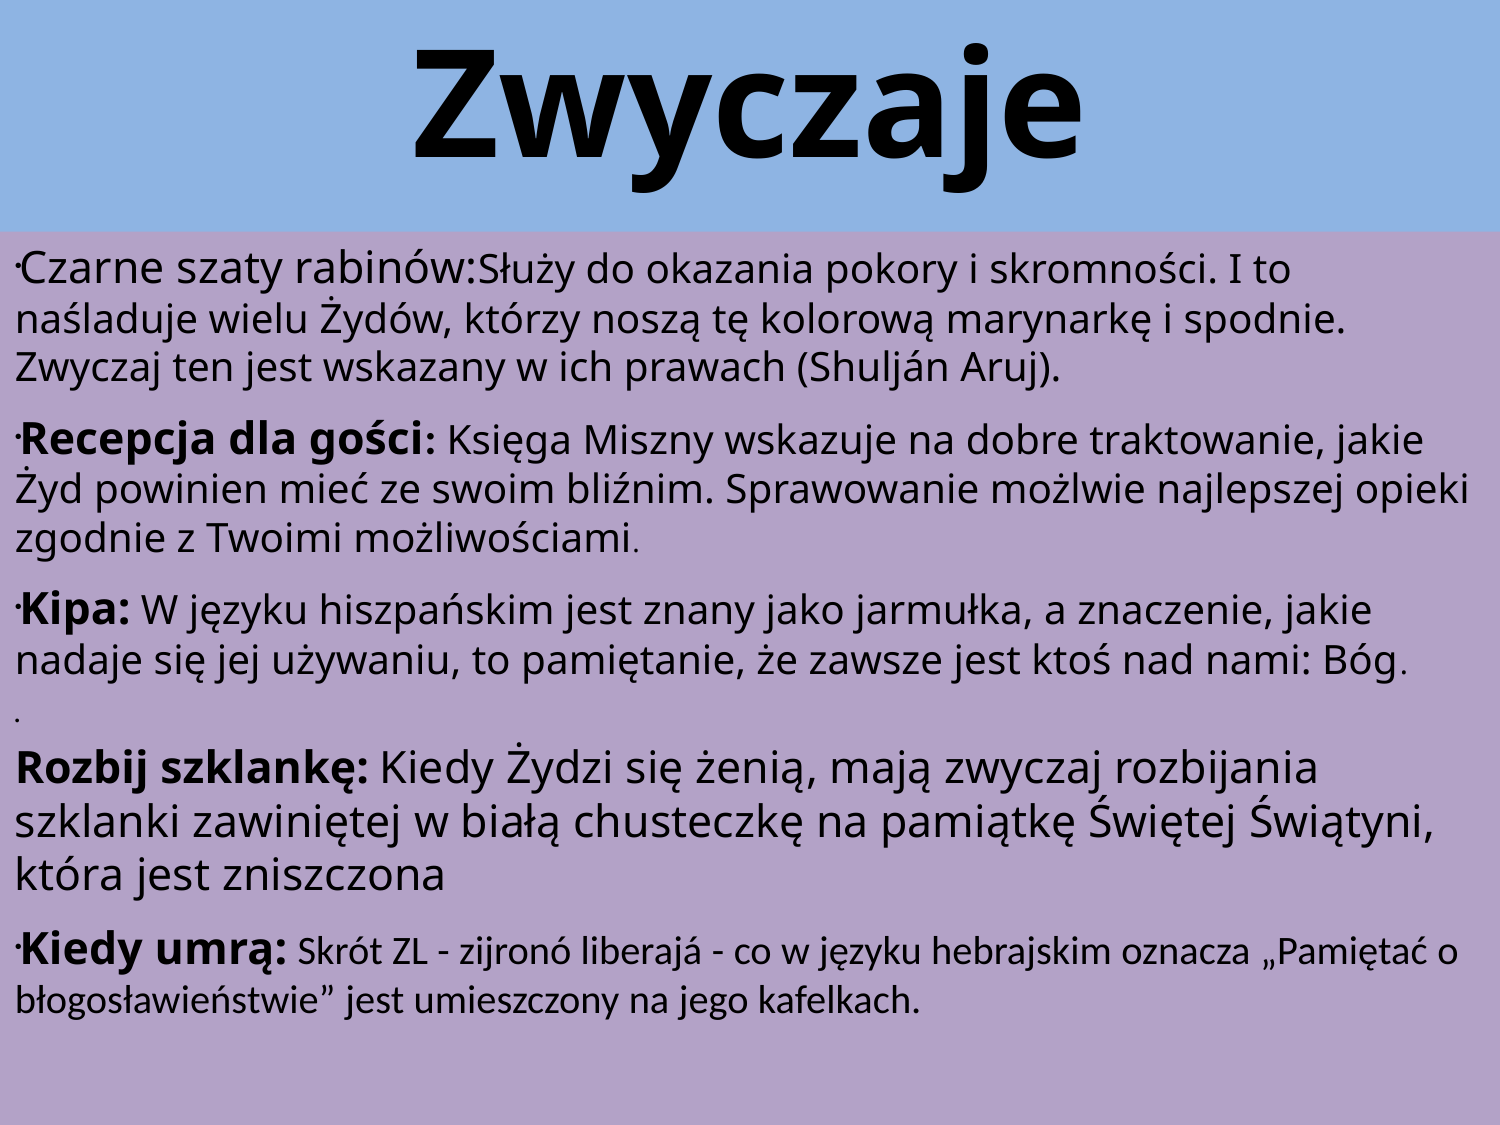

# Zwyczaje
Czarne szaty rabinów:Służy do okazania pokory i skromności. I to naśladuje wielu Żydów, którzy noszą tę kolorową marynarkę i spodnie. Zwyczaj ten jest wskazany w ich prawach (Shulján Aruj).
Recepcja dla gości: Księga Miszny wskazuje na dobre traktowanie, jakie Żyd powinien mieć ze swoim bliźnim. Sprawowanie możlwie najlepszej opieki zgodnie z Twoimi możliwościami.
Kipa: W języku hiszpańskim jest znany jako jarmułka, a znaczenie, jakie nadaje się jej używaniu, to pamiętanie, że zawsze jest ktoś nad nami: Bóg.
Rozbij szklankę: Kiedy Żydzi się żenią, mają zwyczaj rozbijania szklanki zawiniętej w białą chusteczkę na pamiątkę Świętej Świątyni, która jest zniszczona
Kiedy umrą: Skrót ZL - zijronó liberajá - co w języku hebrajskim oznacza „Pamiętać o błogosławieństwie” jest umieszczony na jego kafelkach.